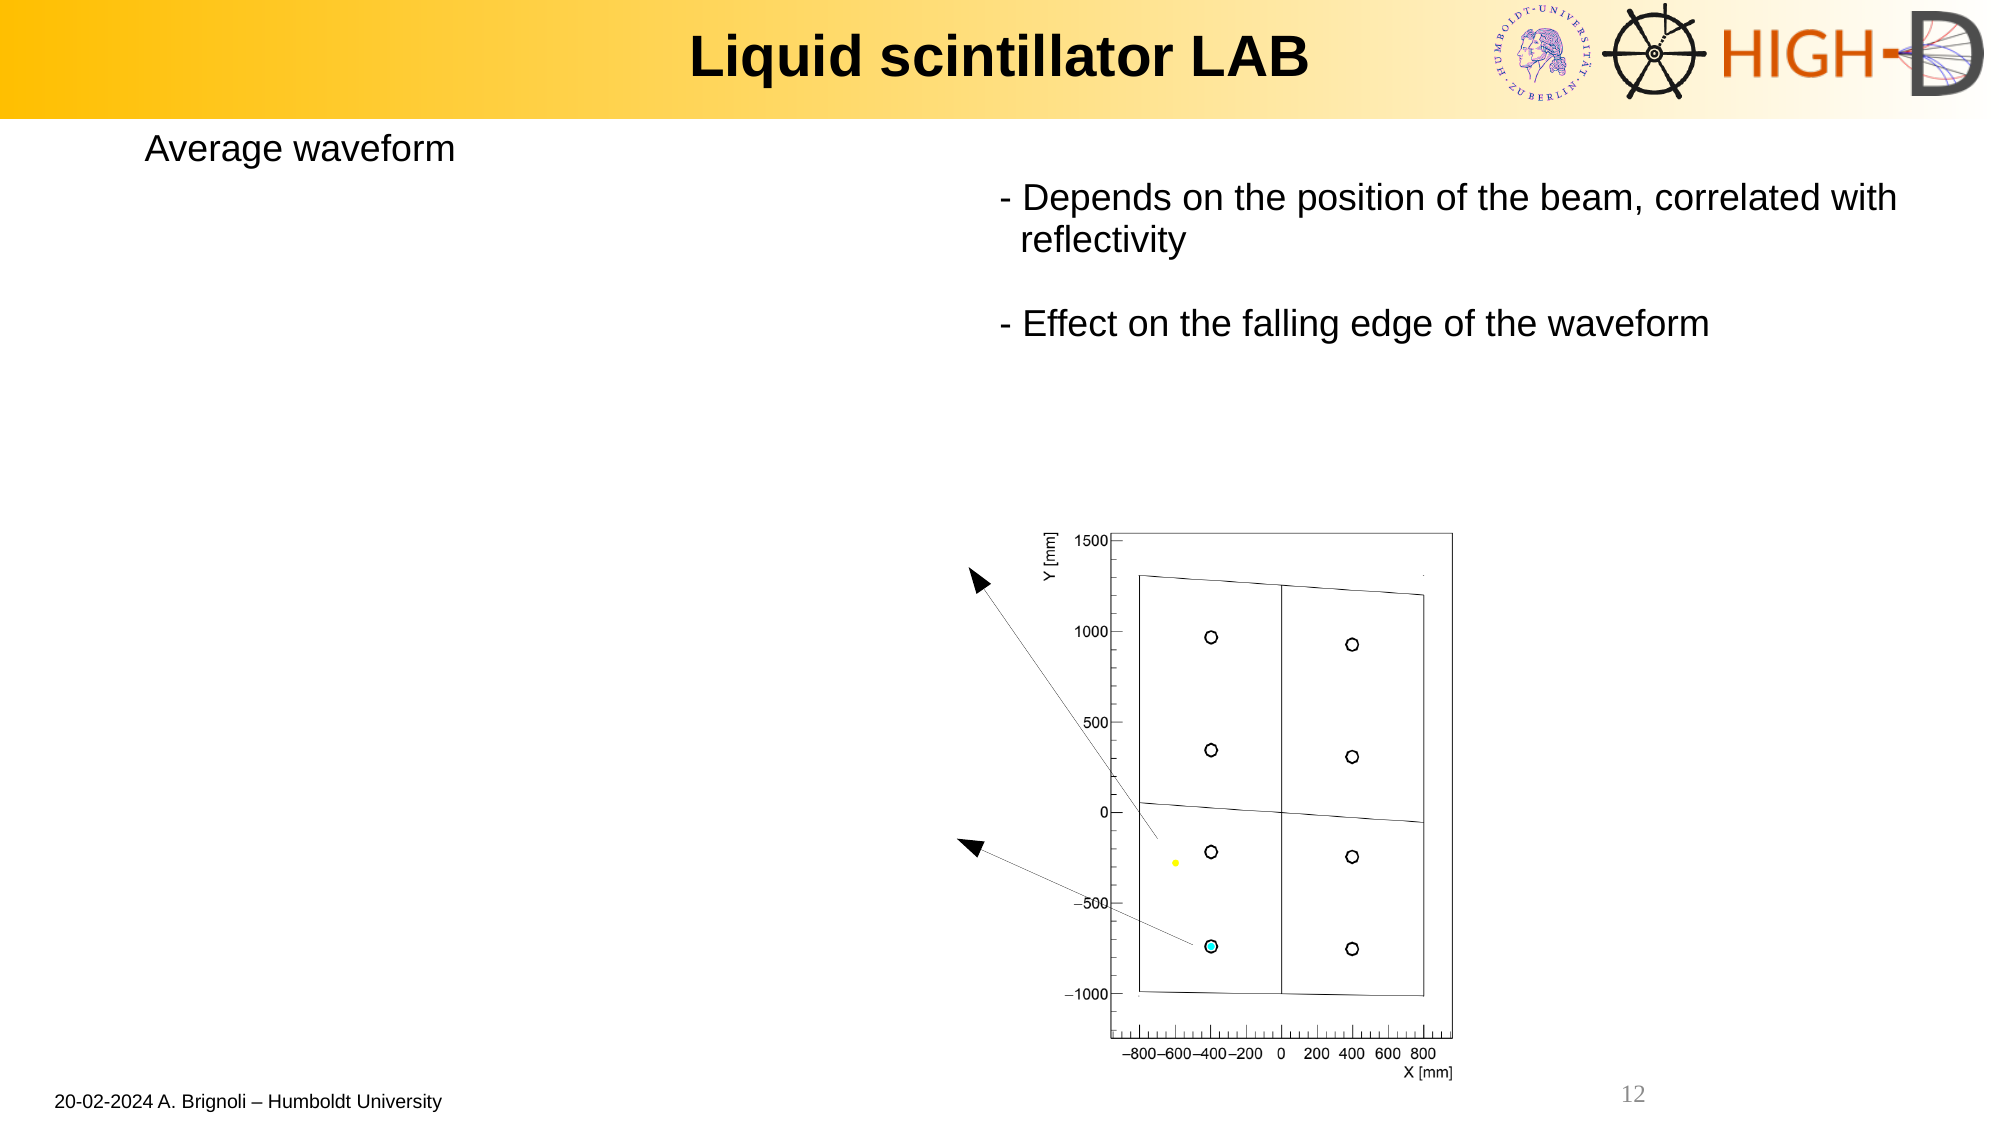

Liquid scintillator LAB
Average waveform
- Depends on the position of the beam, correlated with reflectivity
- Effect on the falling edge of the waveform
20-02-2024 A. Brignoli – Humboldt University